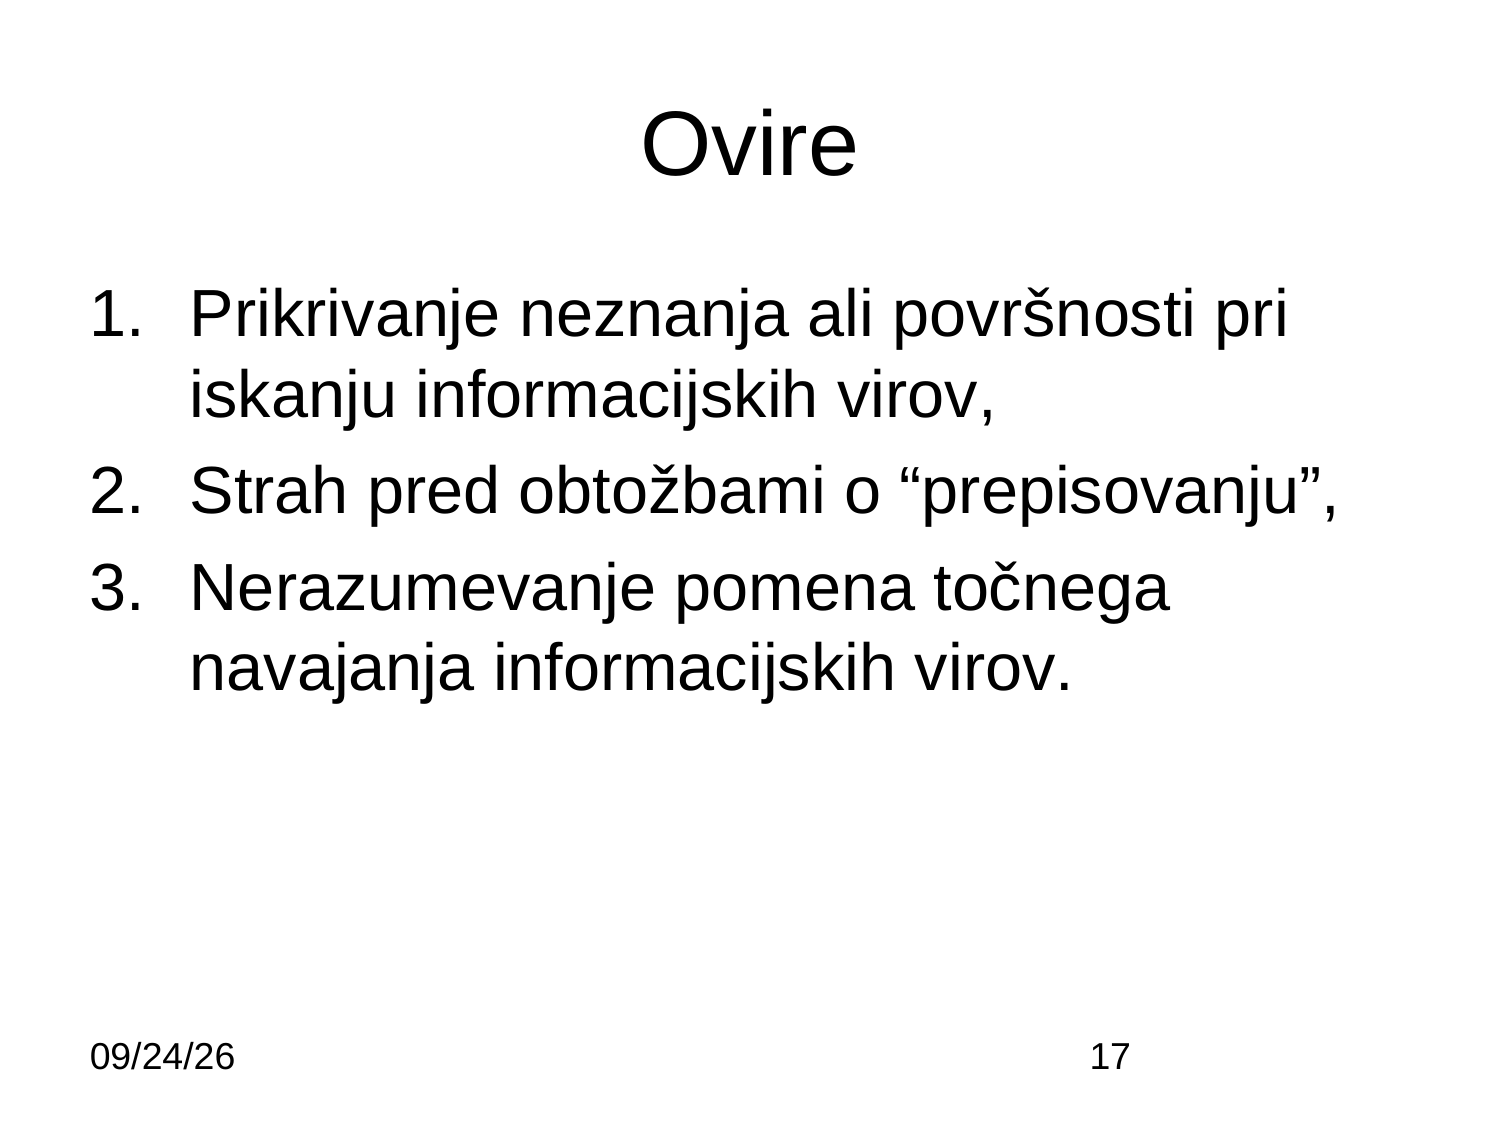

# Ovire
Prikrivanje neznanja ali površnosti pri iskanju informacijskih virov,
Strah pred obtožbami o “prepisovanju”,
Nerazumevanje pomena točnega navajanja informacijskih virov.
17